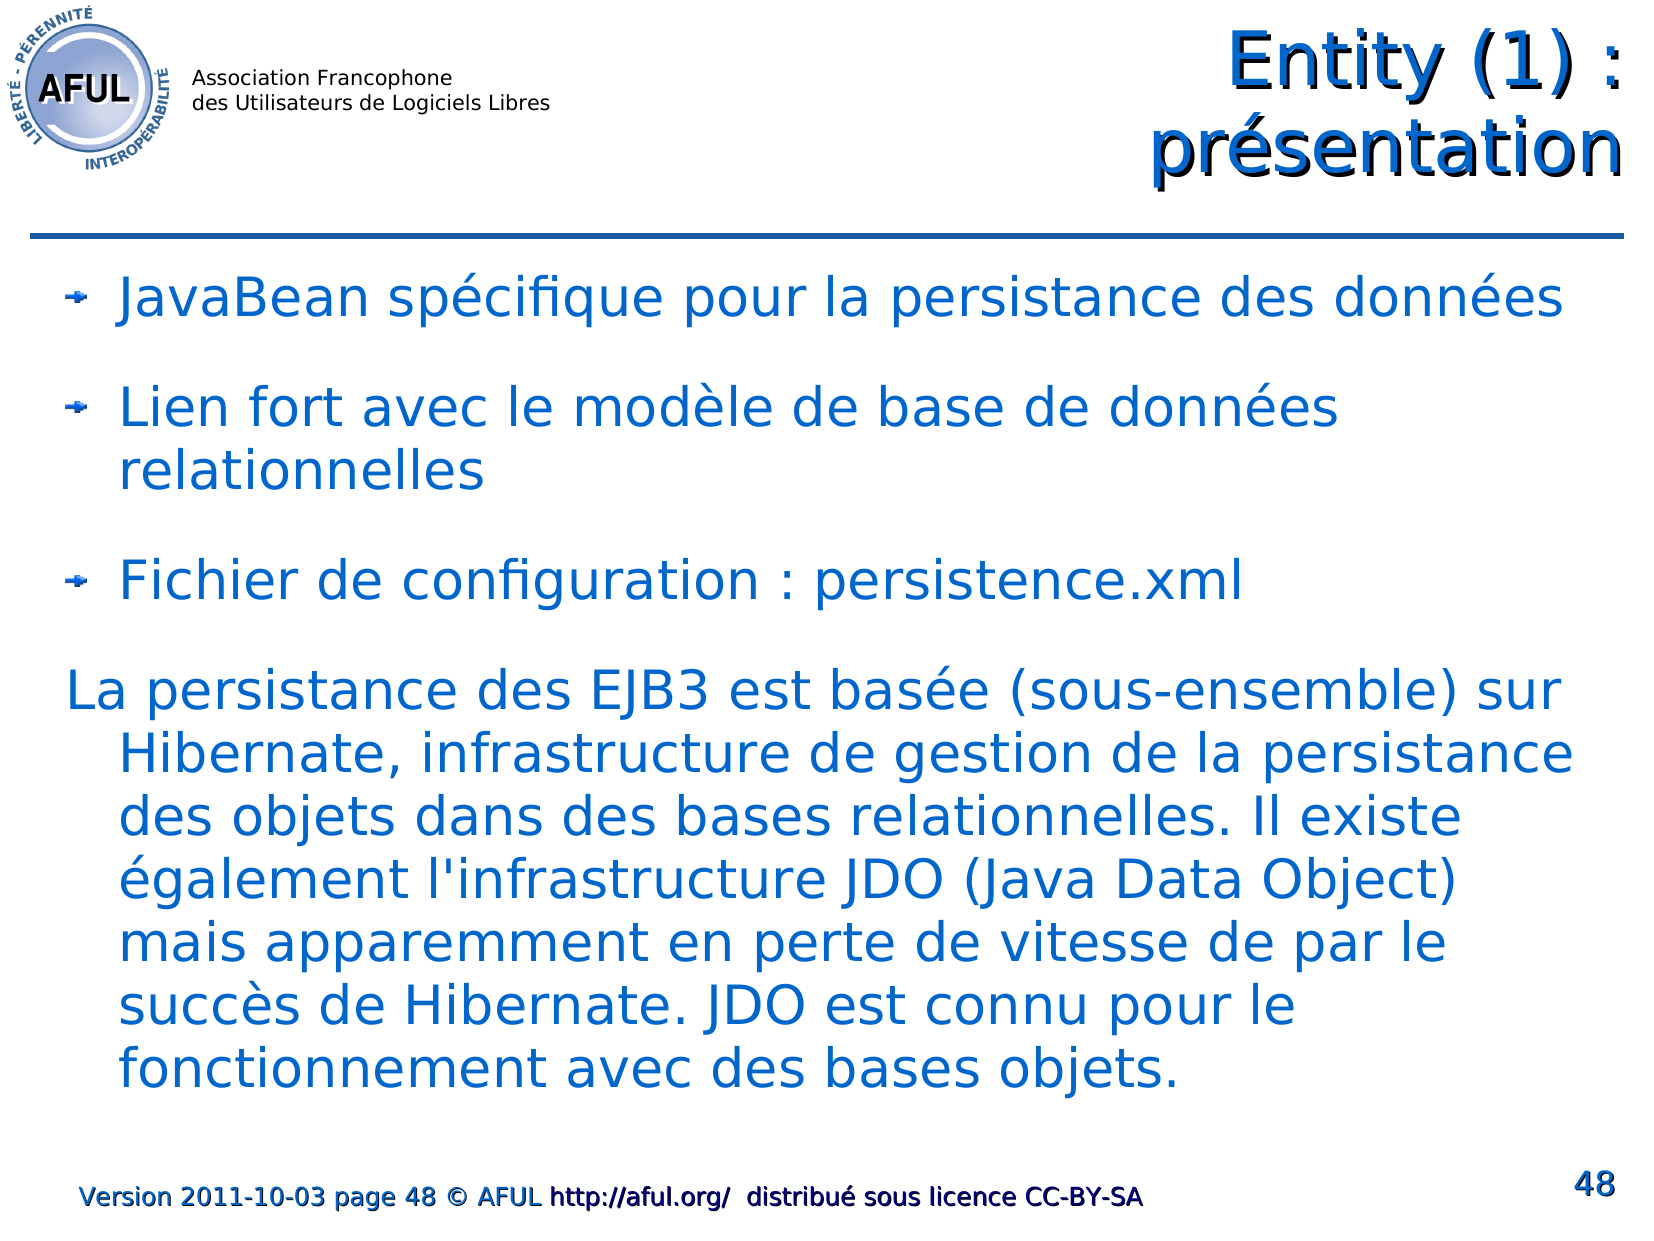

# Entity (1) : présentation
JavaBean spécifique pour la persistance des données
Lien fort avec le modèle de base de données relationnelles
Fichier de configuration : persistence.xml
La persistance des EJB3 est basée (sous-ensemble) sur Hibernate, infrastructure de gestion de la persistance des objets dans des bases relationnelles. Il existe également l'infrastructure JDO (Java Data Object) mais apparemment en perte de vitesse de par le succès de Hibernate. JDO est connu pour le fonctionnement avec des bases objets.